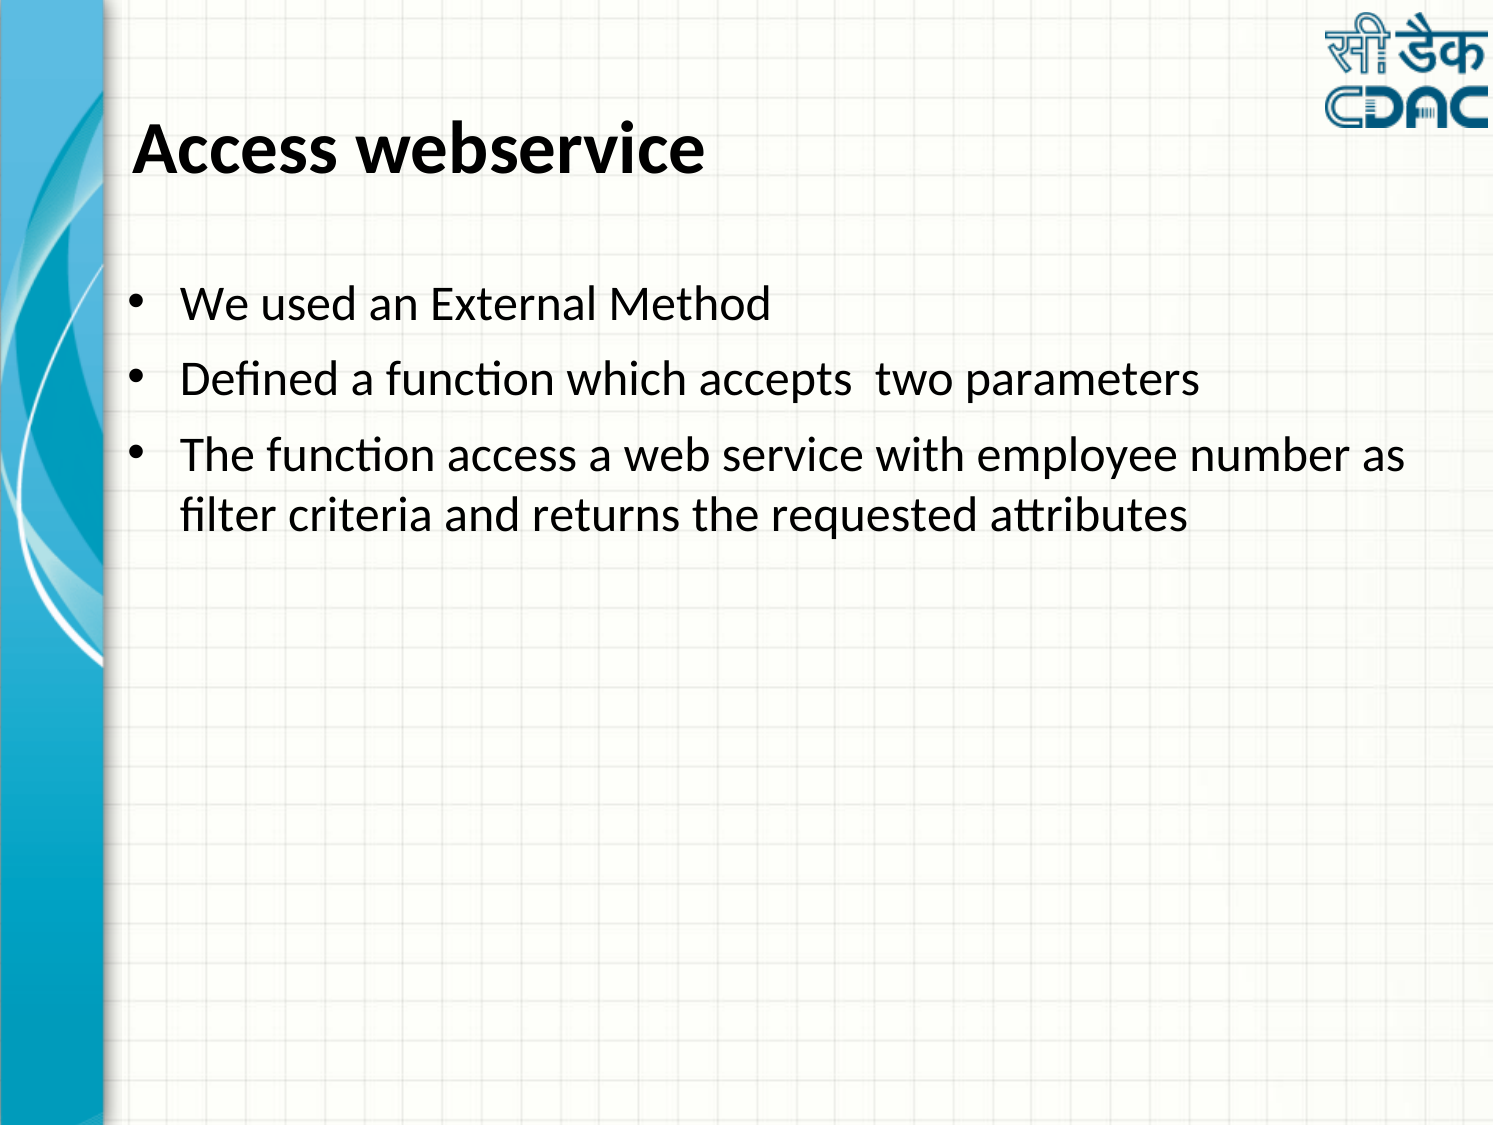

Access webservice
We used an External Method
Defined a function which accepts two parameters
The function access a web service with employee number as filter criteria and returns the requested attributes